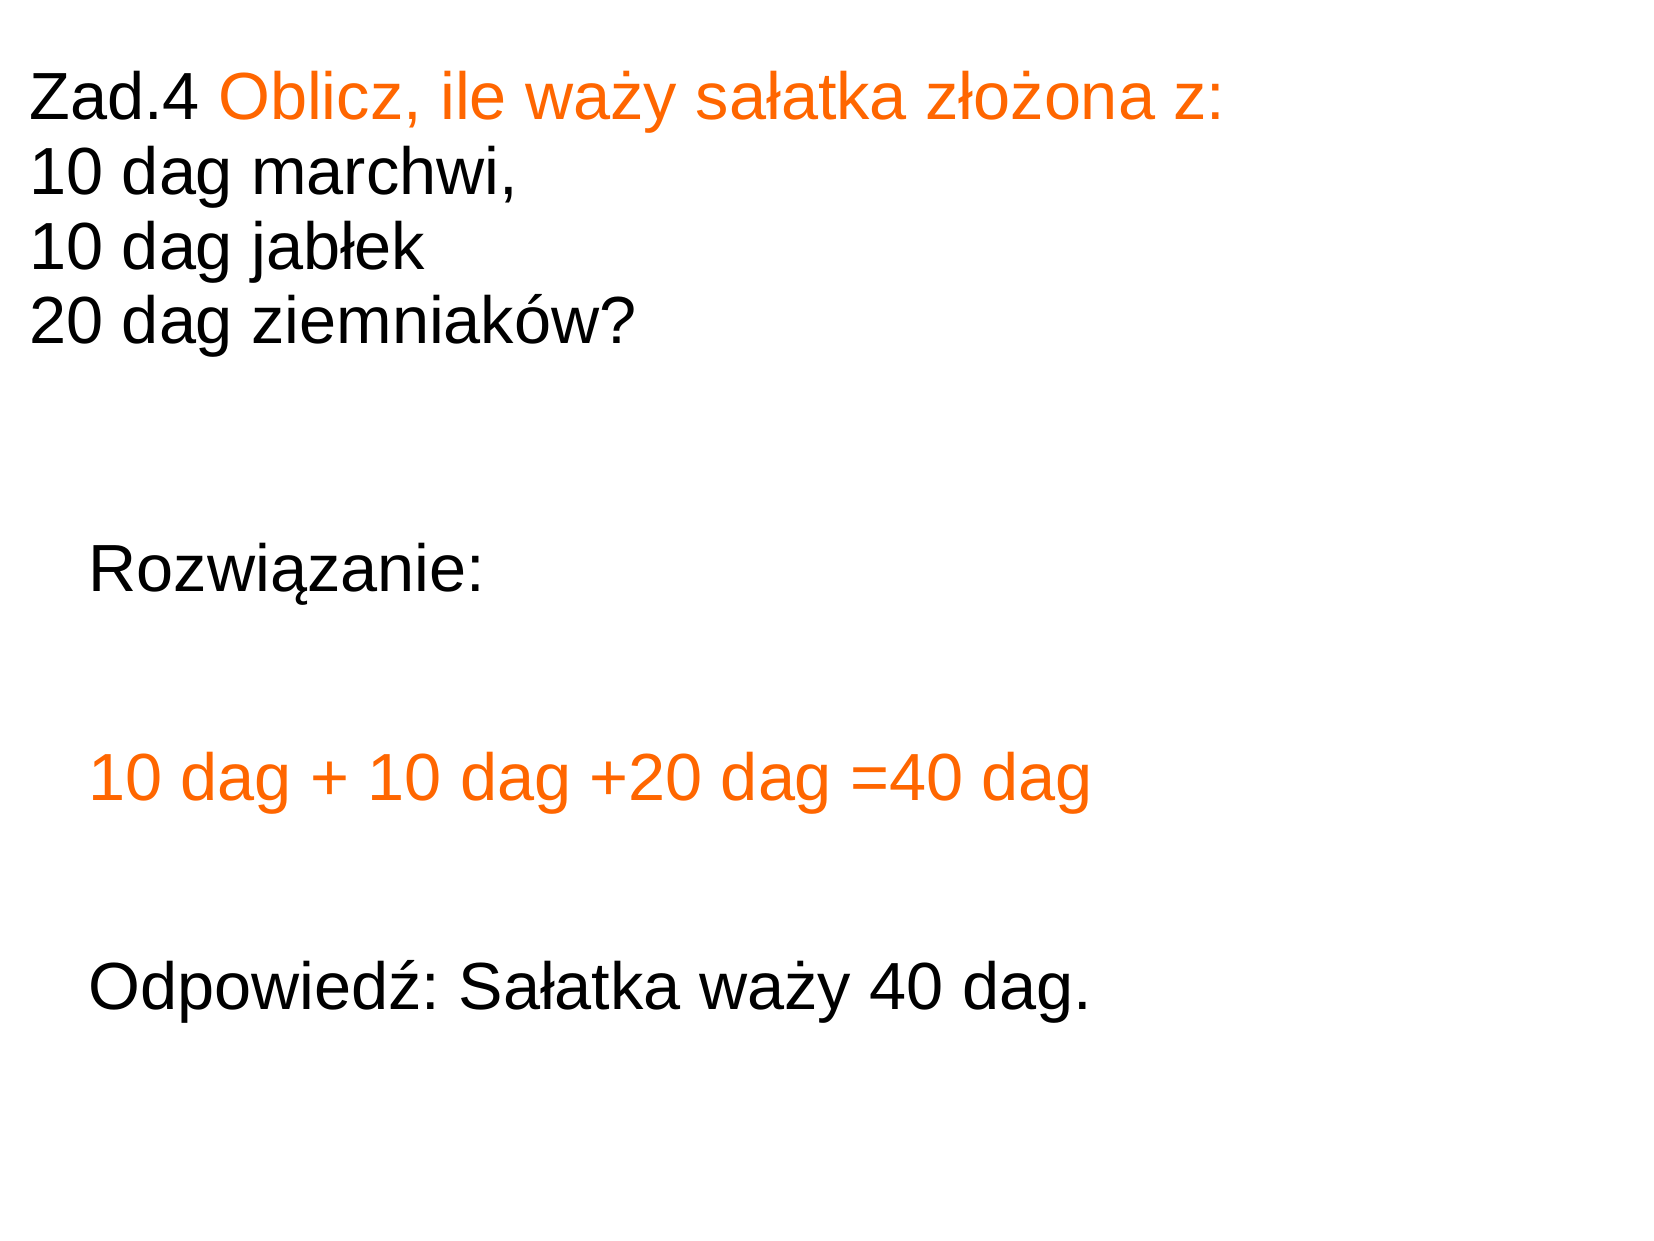

# Zad.4 Oblicz, ile waży sałatka złożona z: 10 dag marchwi, 10 dag jabłek 20 dag ziemniaków?
Rozwiązanie:
10 dag + 10 dag +20 dag =40 dag
Odpowiedź: Sałatka waży 40 dag.